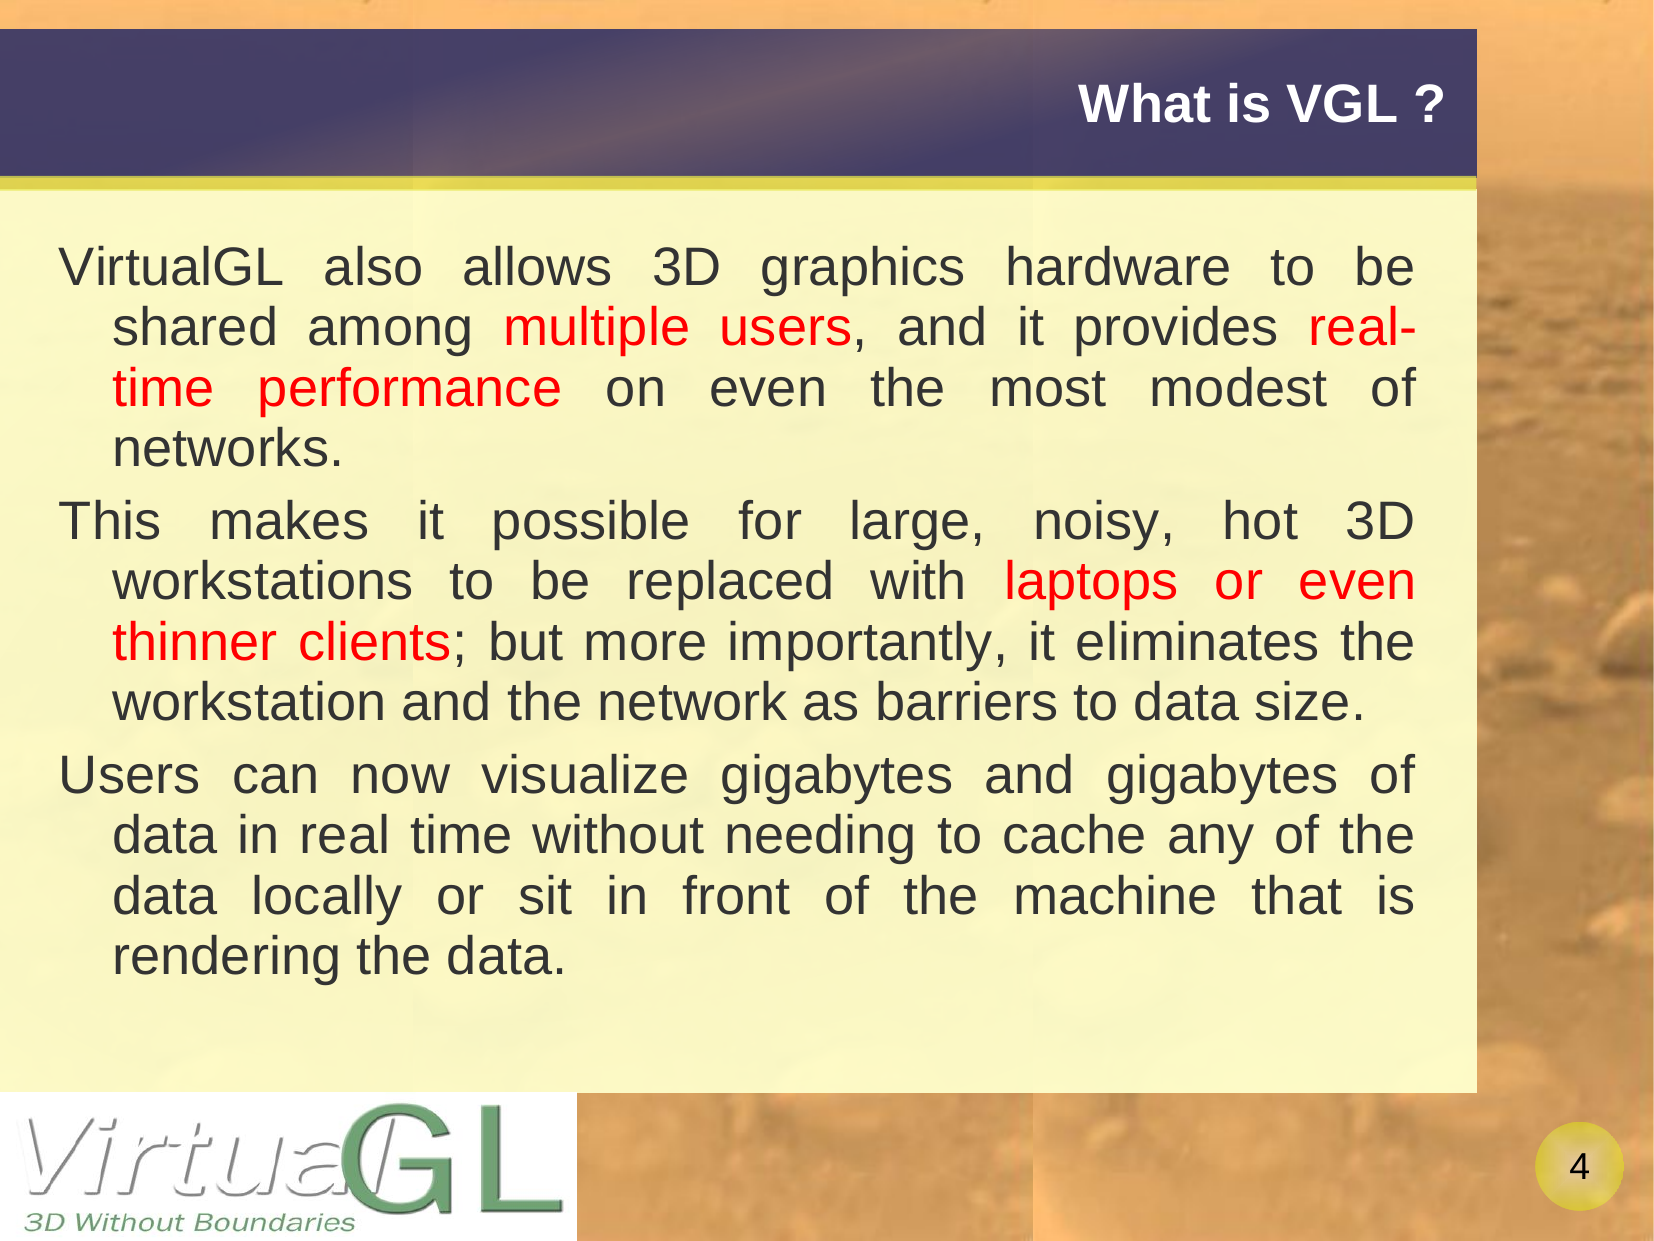

# What is VGL ?
VirtualGL also allows 3D graphics hardware to be shared among multiple users, and it provides real-time performance on even the most modest of networks.
This makes it possible for large, noisy, hot 3D workstations to be replaced with laptops or even thinner clients; but more importantly, it eliminates the workstation and the network as barriers to data size.
Users can now visualize gigabytes and gigabytes of data in real time without needing to cache any of the data locally or sit in front of the machine that is rendering the data.